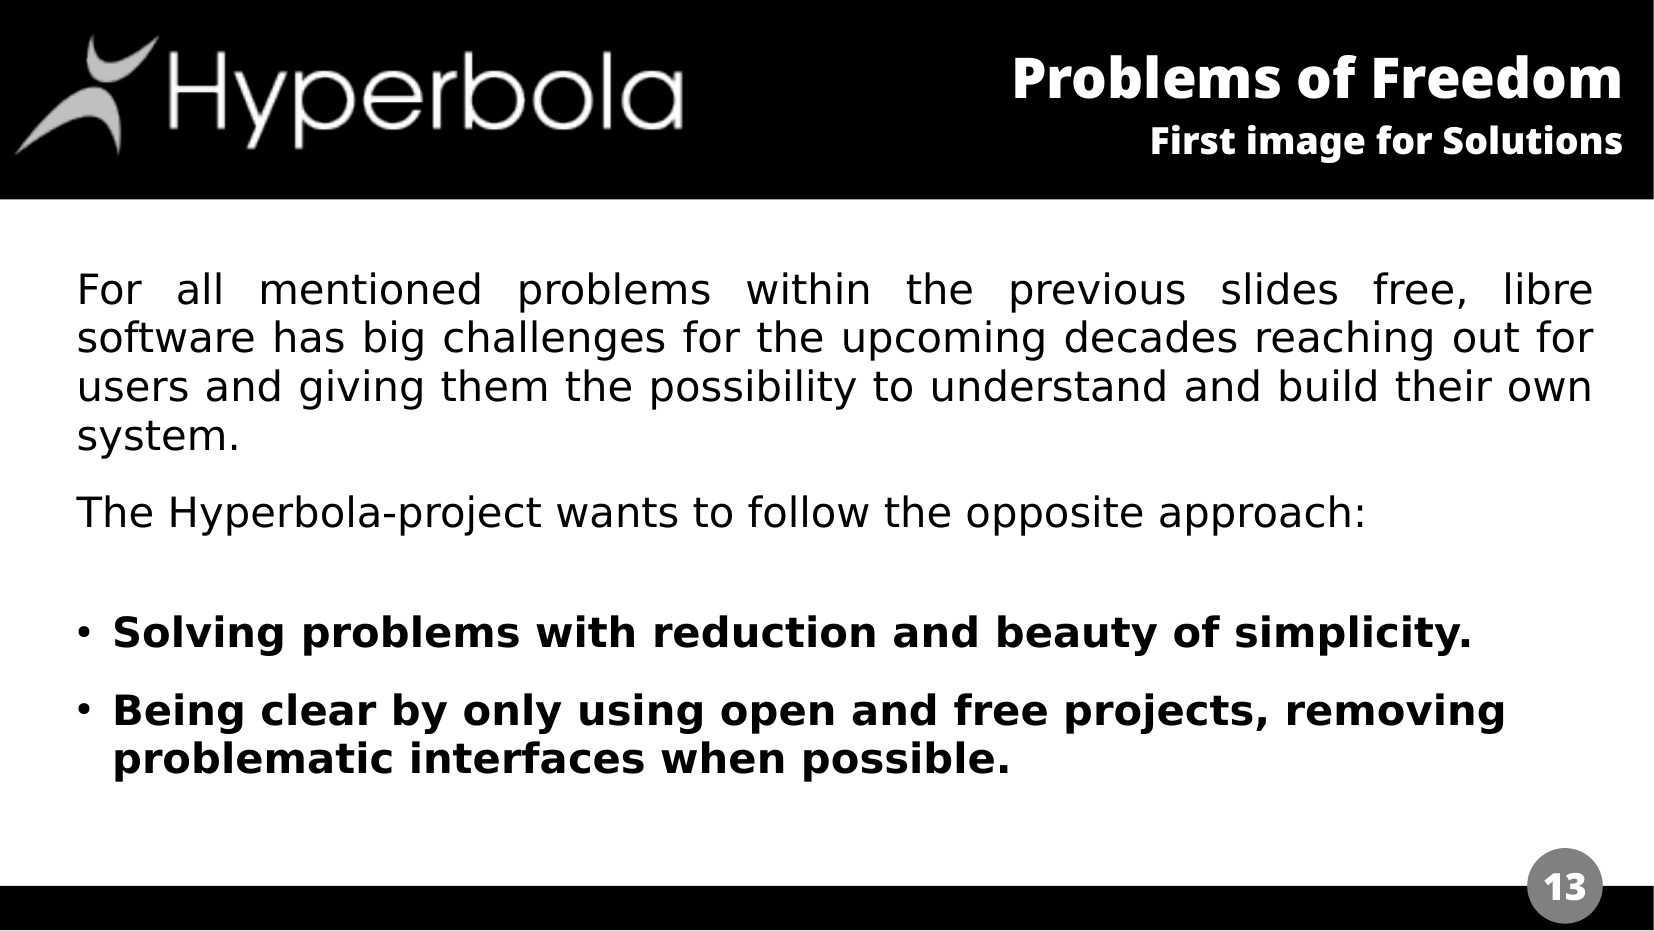

# Problems of Freedom First image for Solutions
For all mentioned problems within the previous slides free, libre software has big challenges for the upcoming decades reaching out for users and giving them the possibility to understand and build their own system.
The Hyperbola-project wants to follow the opposite approach:
Solving problems with reduction and beauty of simplicity.
Being clear by only using open and free projects, removing problematic interfaces when possible.